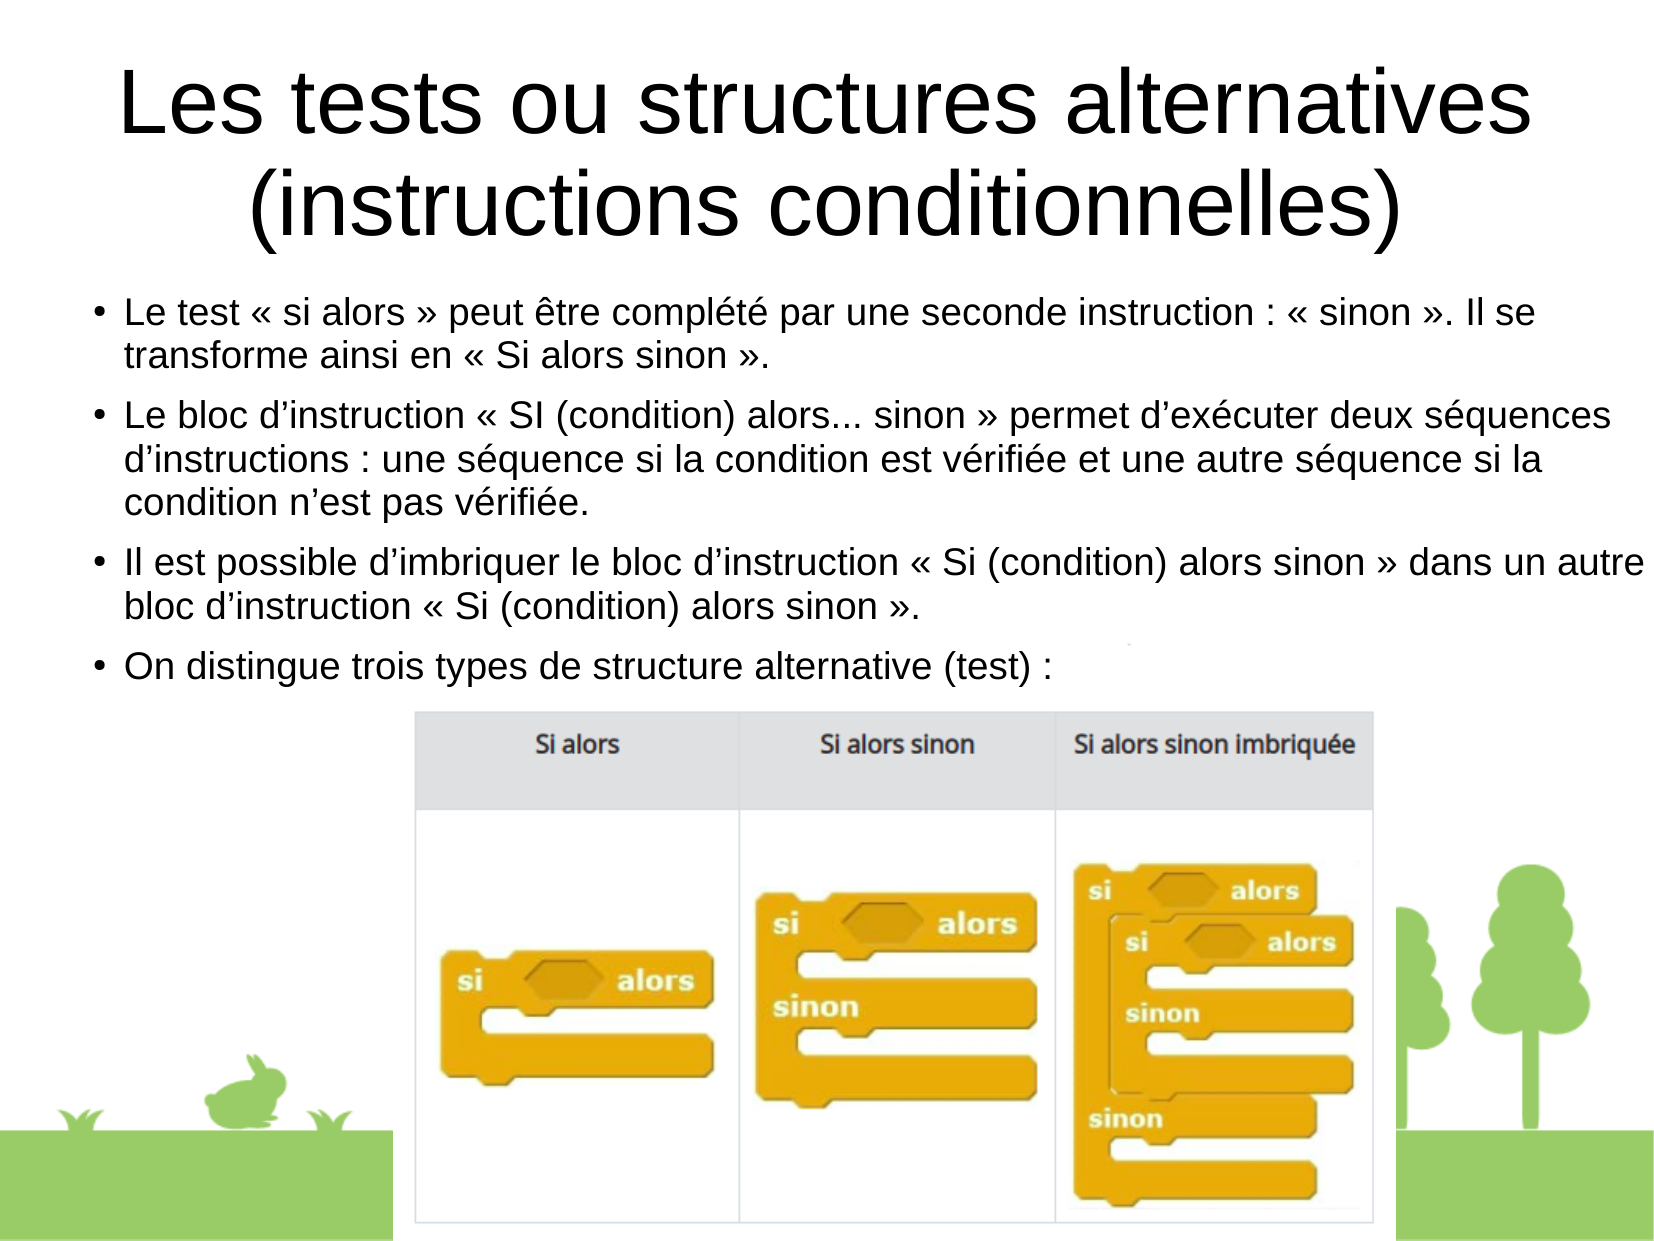

# Les tests ou structures alternatives (instructions conditionnelles)
Le test « si alors » peut être complété par une seconde instruction : « sinon ». Il se transforme ainsi en « Si alors sinon ».
Le bloc d’instruction « SI (condition) alors... sinon » permet d’exécuter deux séquences d’instructions : une séquence si la condition est vérifiée et une autre séquence si la condition n’est pas vérifiée.
Il est possible d’imbriquer le bloc d’instruction « Si (condition) alors sinon » dans un autre bloc d’instruction « Si (condition) alors sinon ».
On distingue trois types de structure alternative (test) :